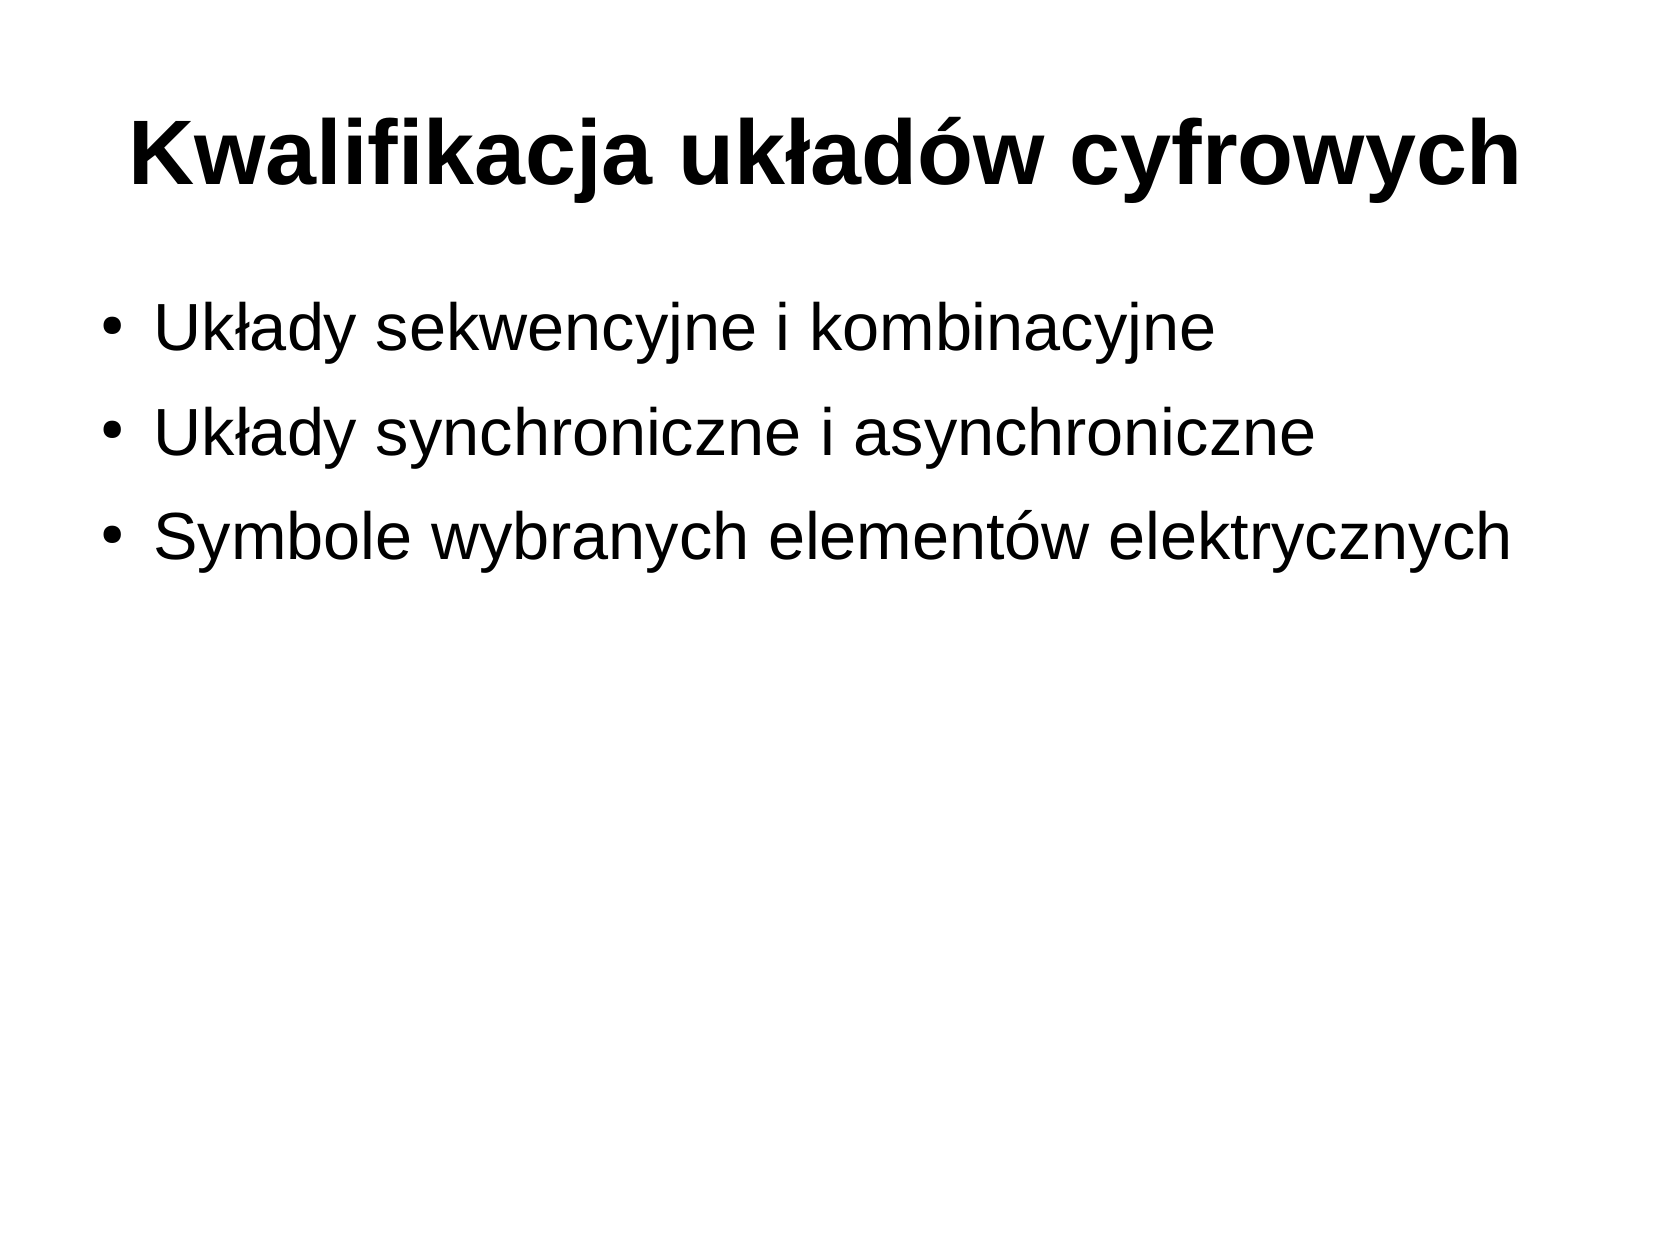

# Kwalifikacja układów cyfrowych
Układy sekwencyjne i kombinacyjne
Układy synchroniczne i asynchroniczne
Symbole wybranych elementów elektrycznych